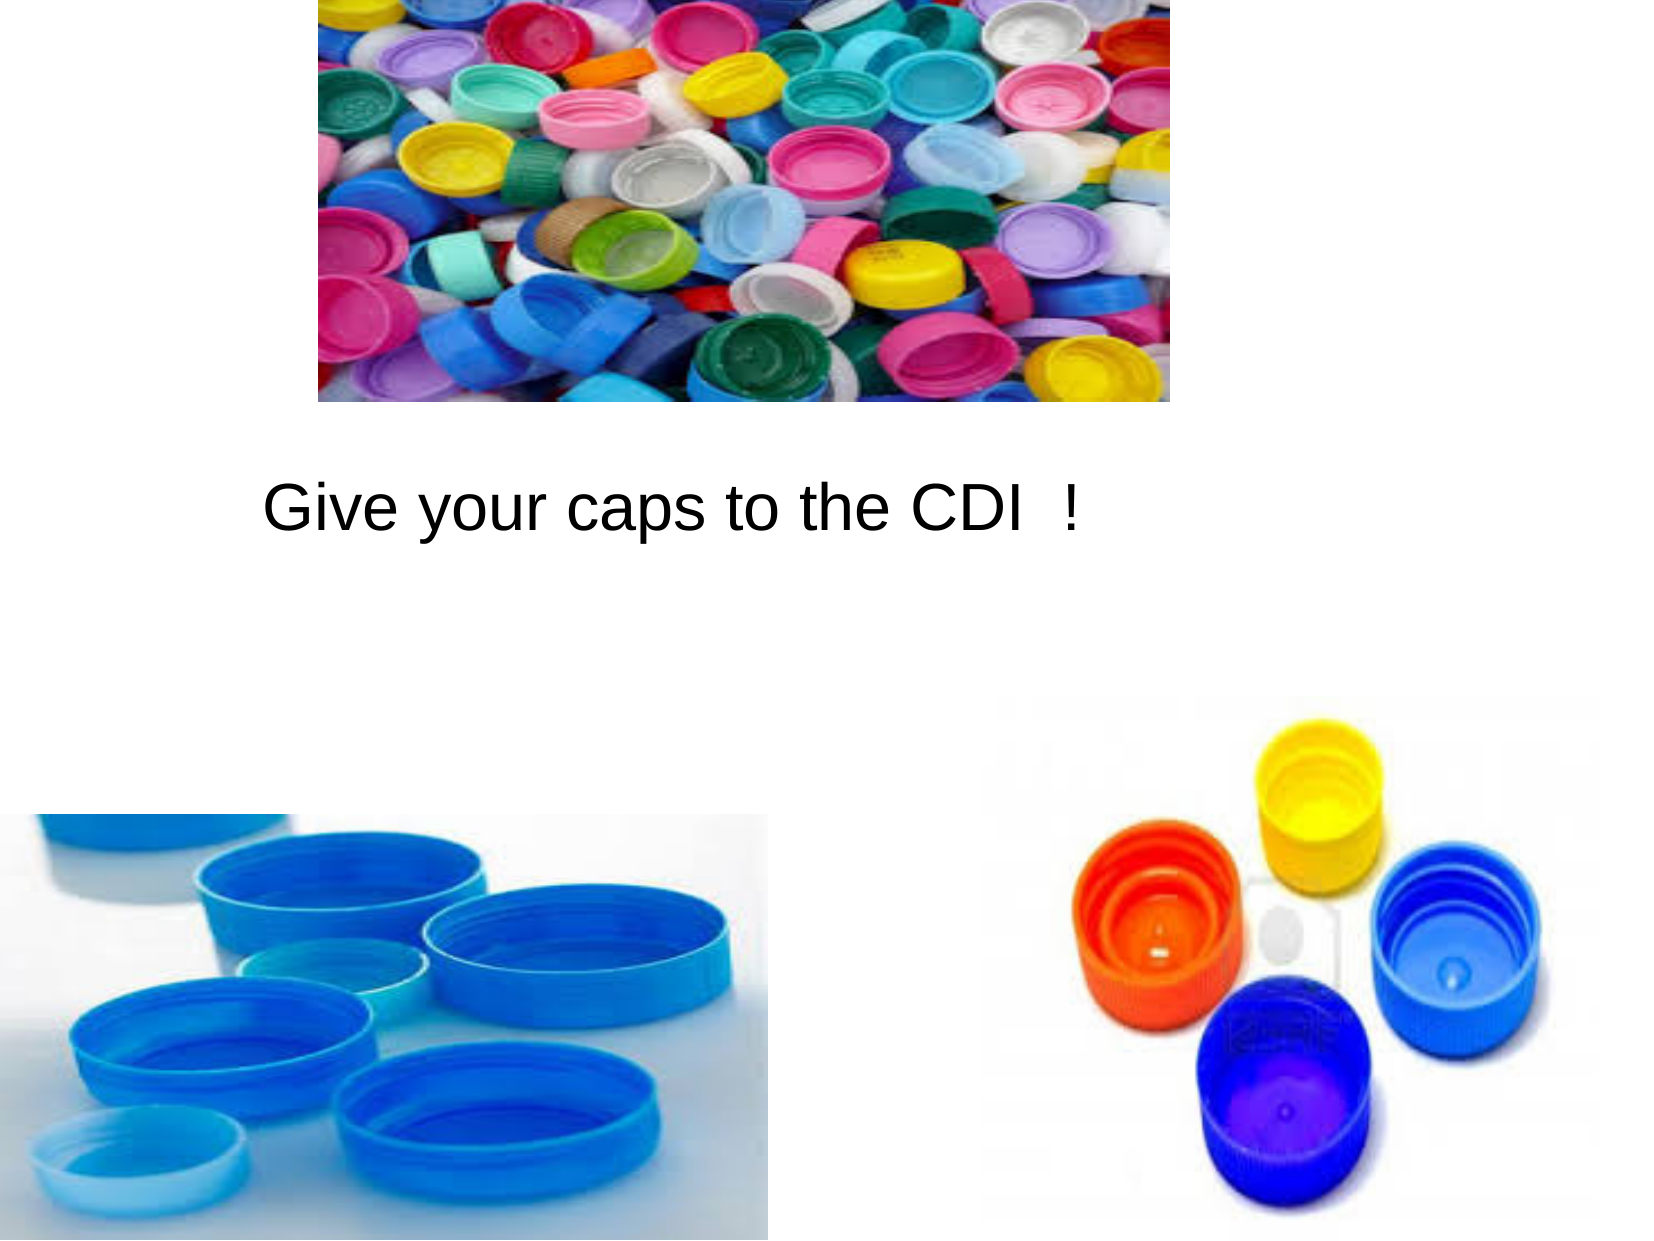

Give your caps to the CDI !